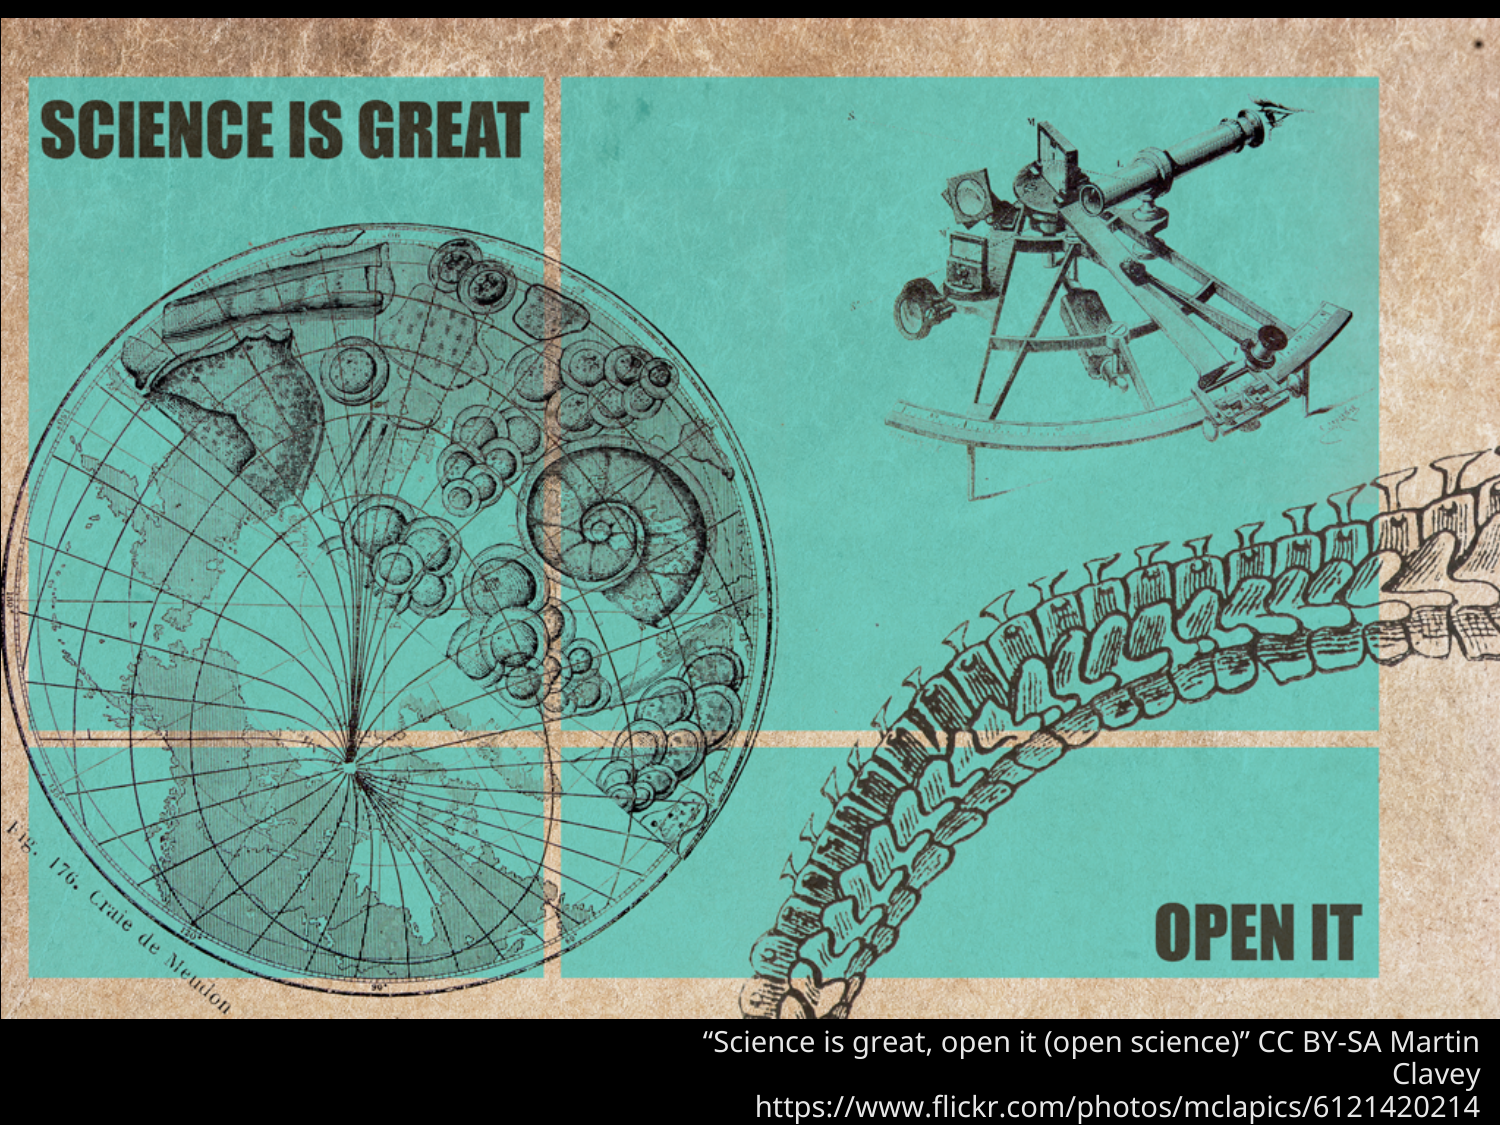

“Science is great, open it (open science)” CC BY-SA Martin Clavey
https://www.flickr.com/photos/mclapics/6121420214